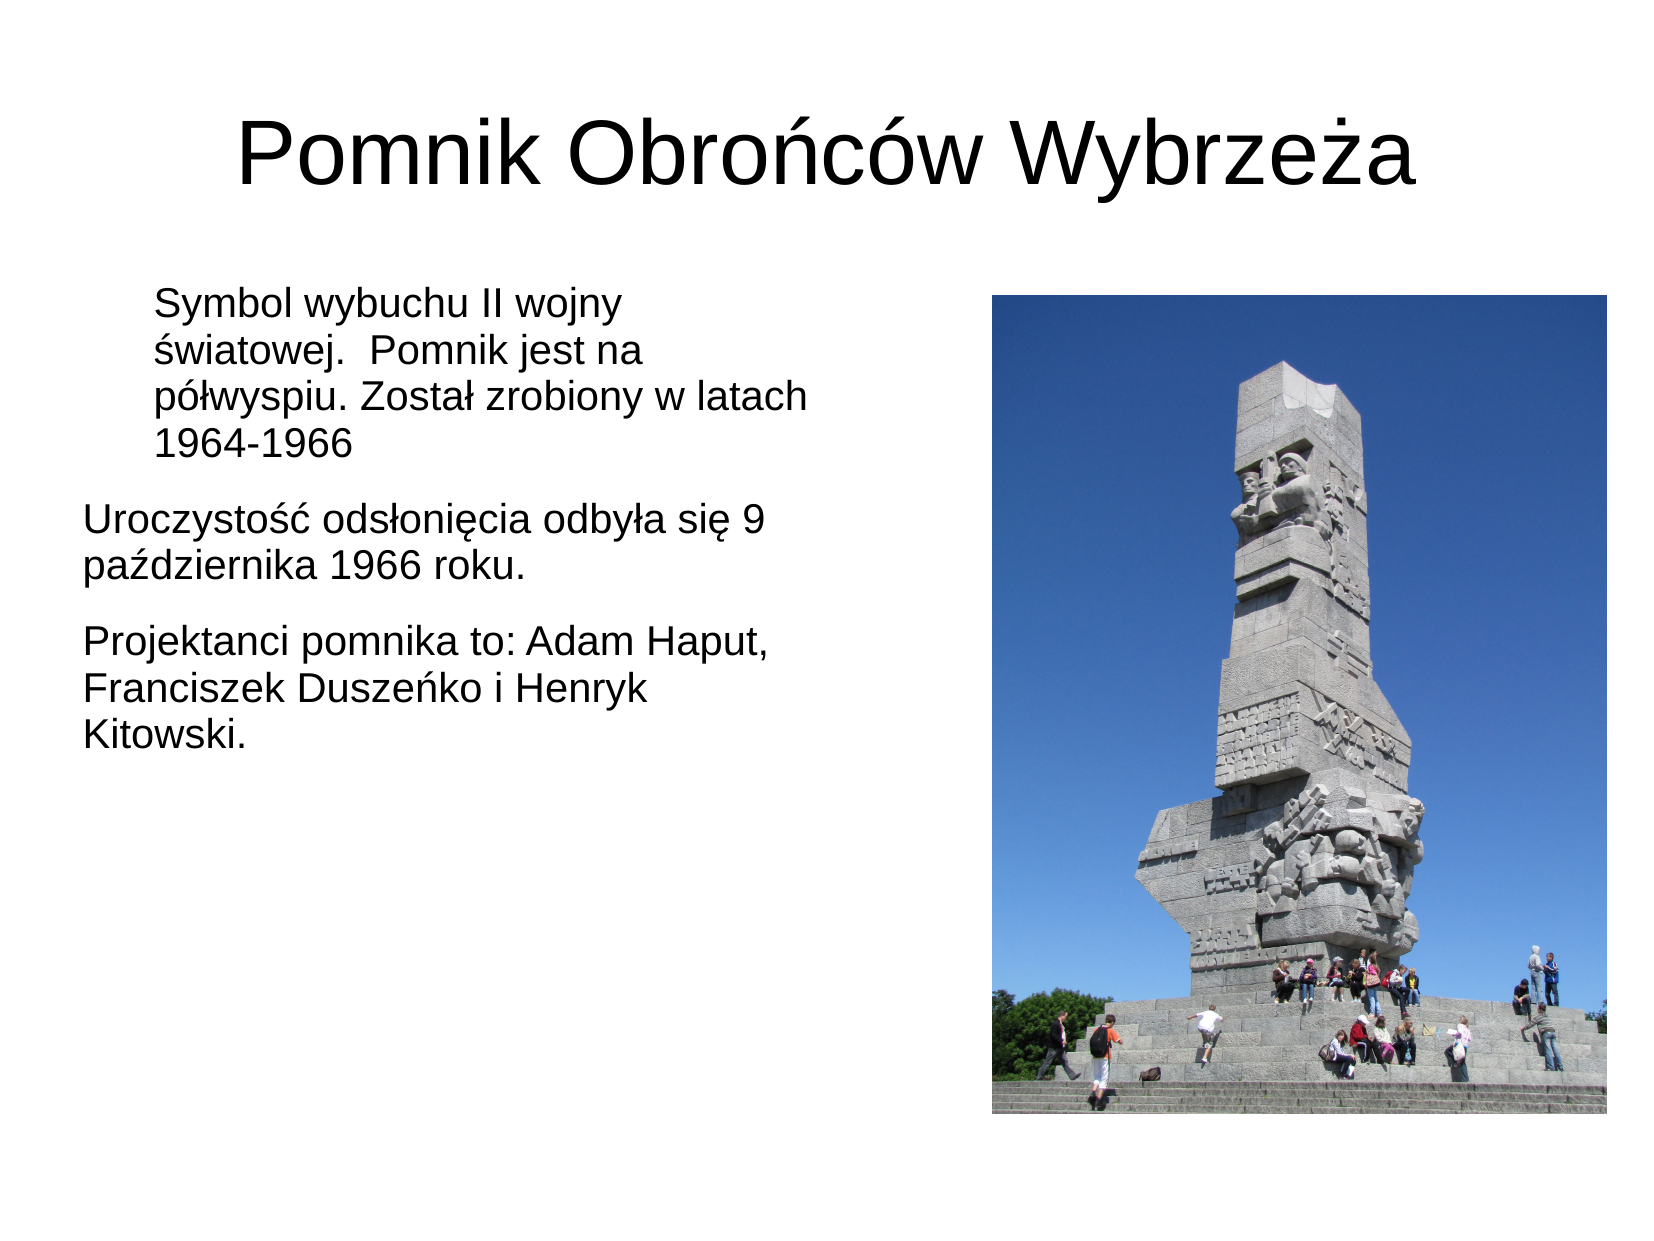

# Pomnik Obrońców Wybrzeża
Symbol wybuchu II wojny światowej. Pomnik jest na półwyspiu. Został zrobiony w latach 1964-1966
Uroczystość odsłonięcia odbyła się 9 października 1966 roku.
Projektanci pomnika to: Adam Haput, Franciszek Duszeńko i Henryk Kitowski.